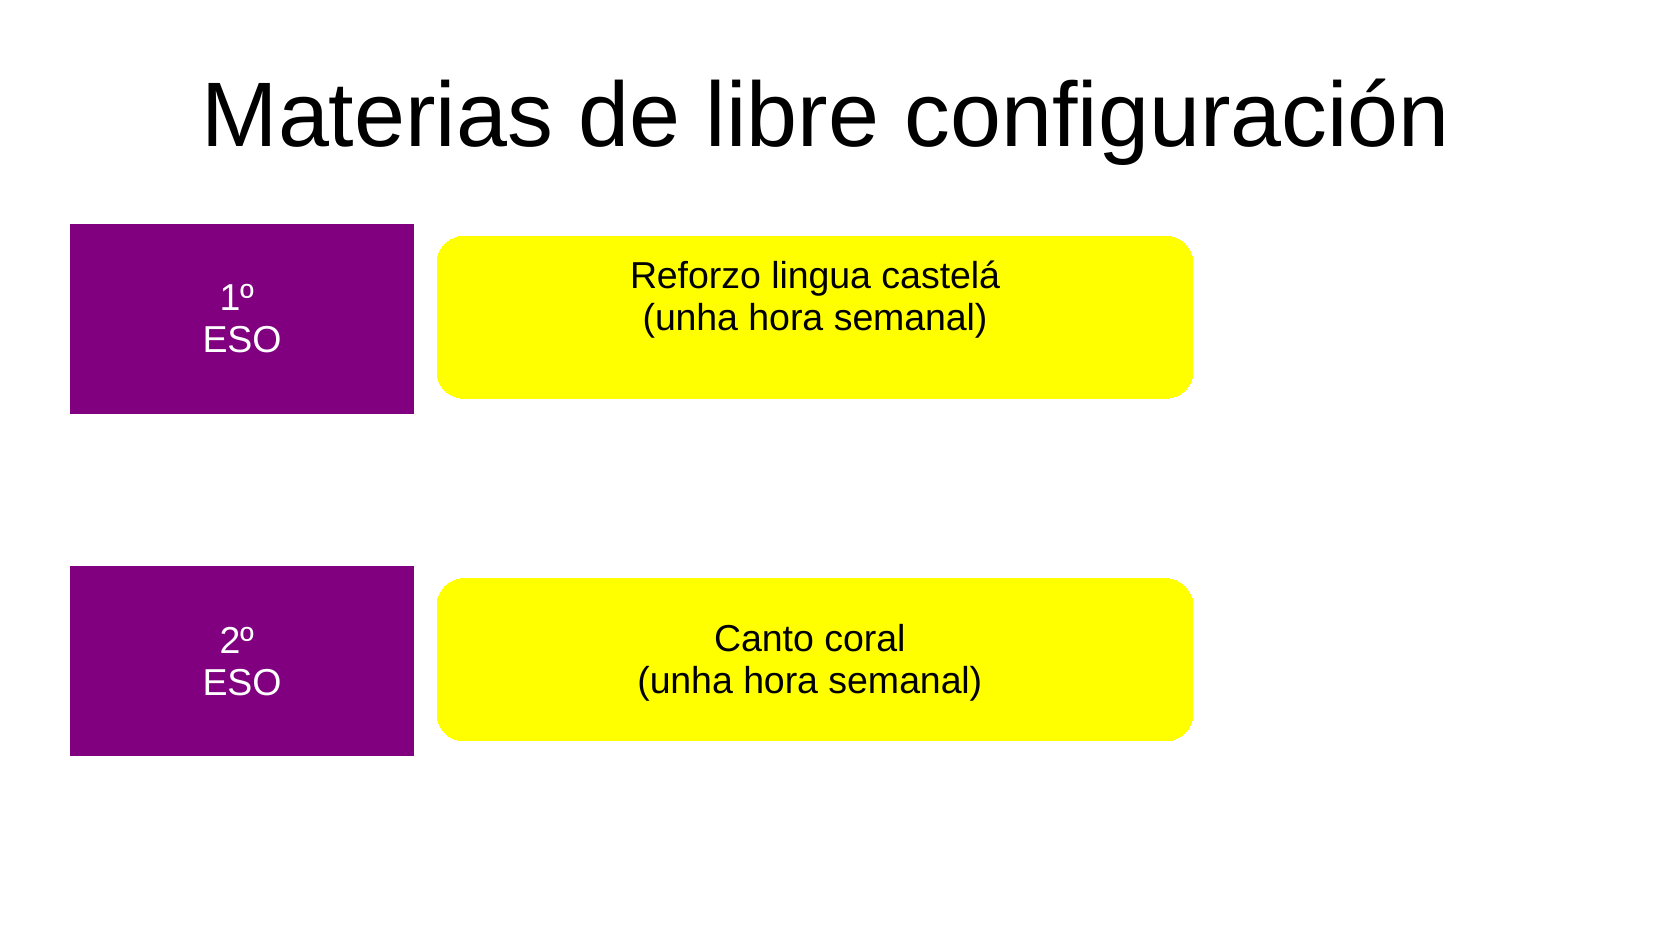

# Materias de libre configuración
1º
ESO
Reforzo lingua castelá
(unha hora semanal)
.
2º
ESO
Canto coral
(unha hora semanal)